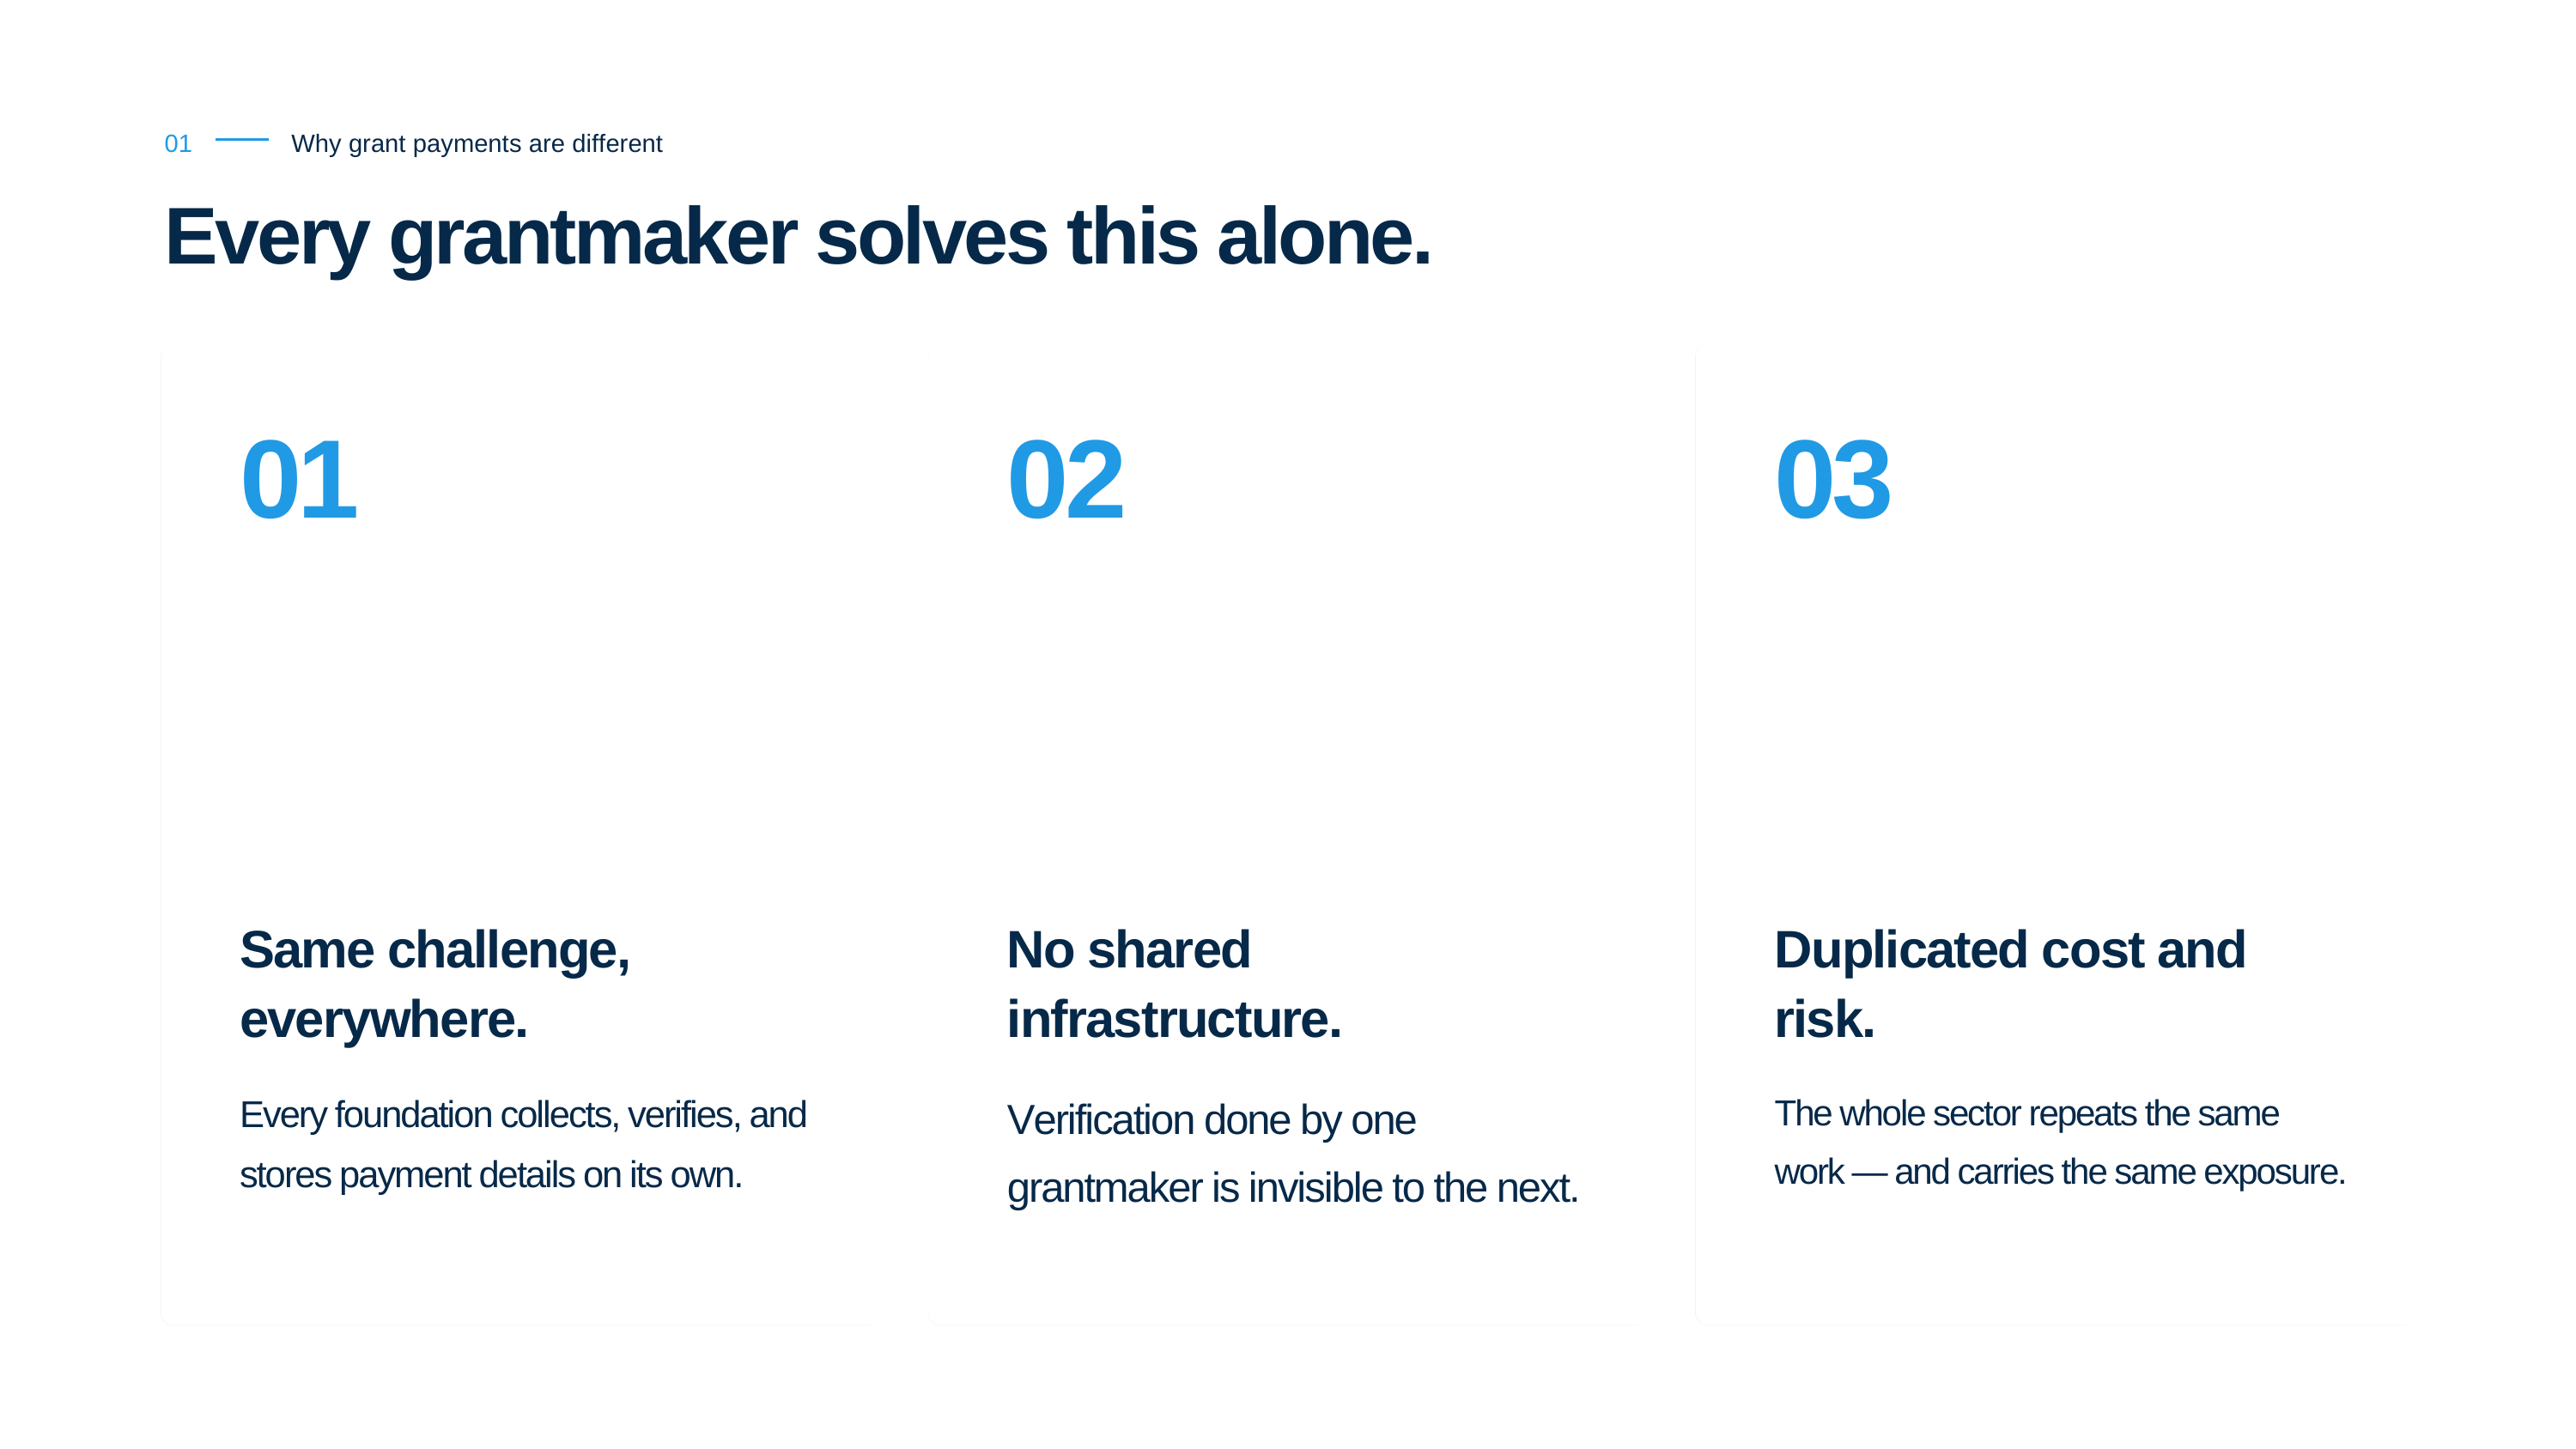

01
Why grant payments are different
Every grantmaker solves this alone.
01
02
03
Same challenge, everywhere.
No shared infrastructure.
Duplicated cost and risk.
Every foundation collects, verifies, and stores payment details on its own.
Verification done by one grantmaker is invisible to the next.
The whole sector repeats the same work — and carries the same exposure.